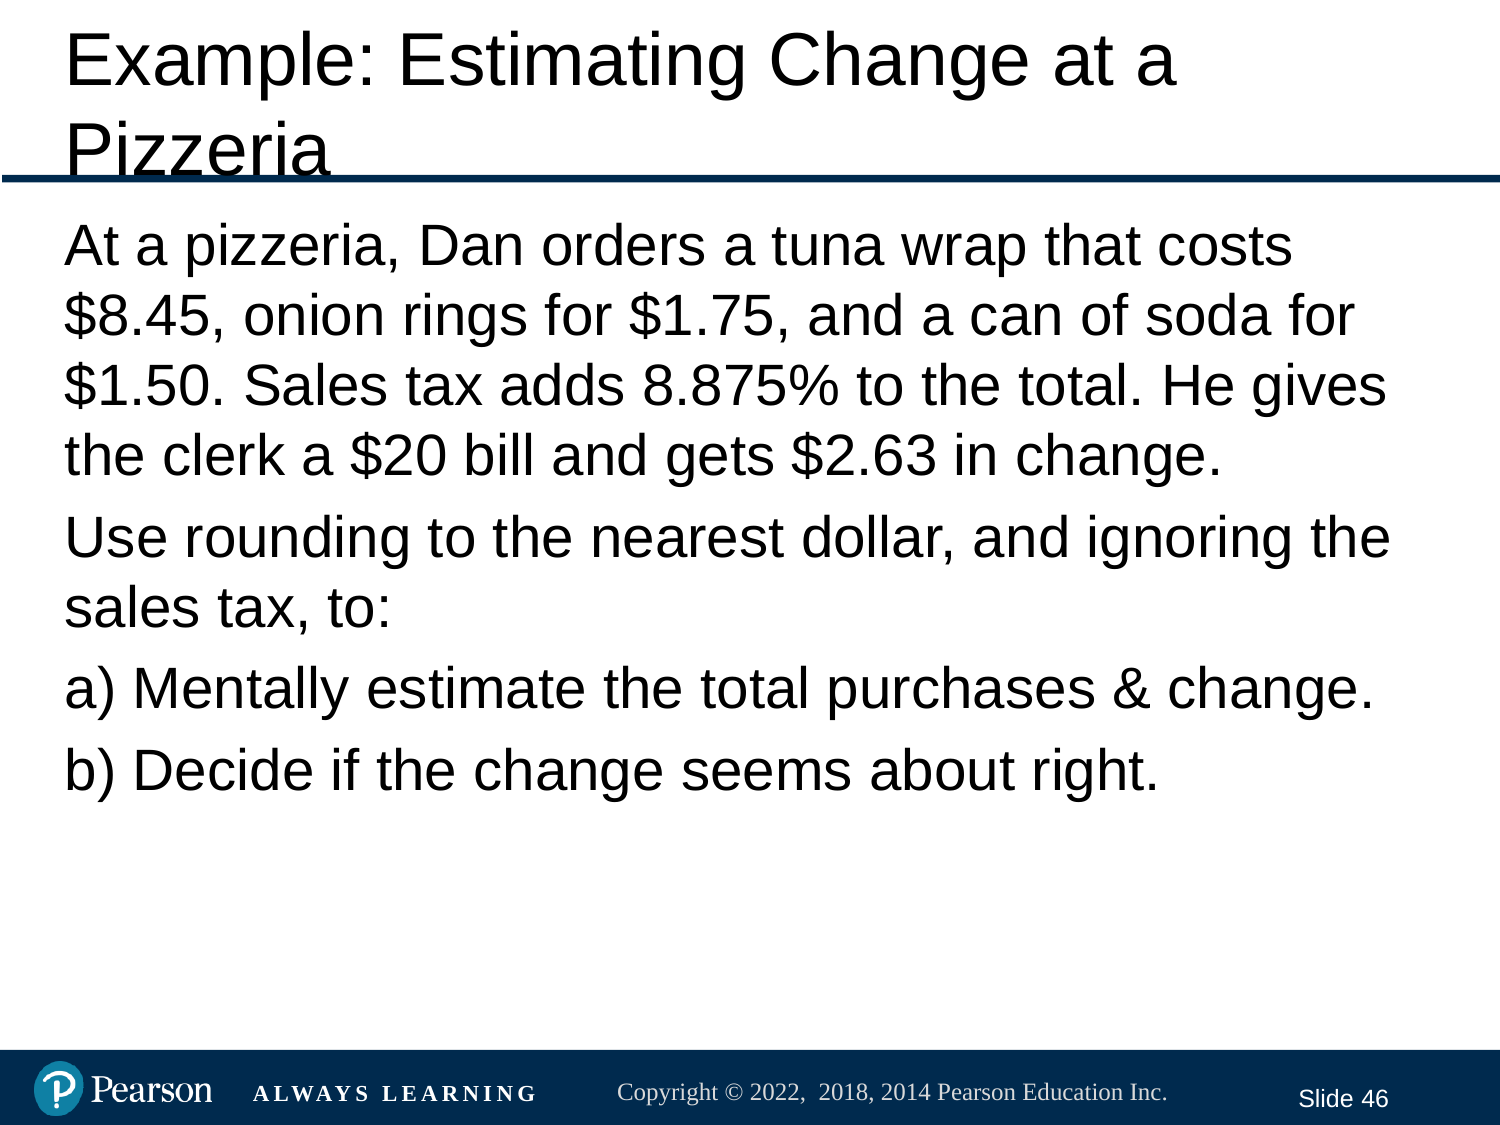

# Example: Estimating Change at a Pizzeria
At a pizzeria, Dan orders a tuna wrap that costs $8.45, onion rings for $1.75, and a can of soda for $1.50. Sales tax adds 8.875% to the total. He gives the clerk a $20 bill and gets $2.63 in change.
Use rounding to the nearest dollar, and ignoring the sales tax, to:
a) Mentally estimate the total purchases & change.
b) Decide if the change seems about right.